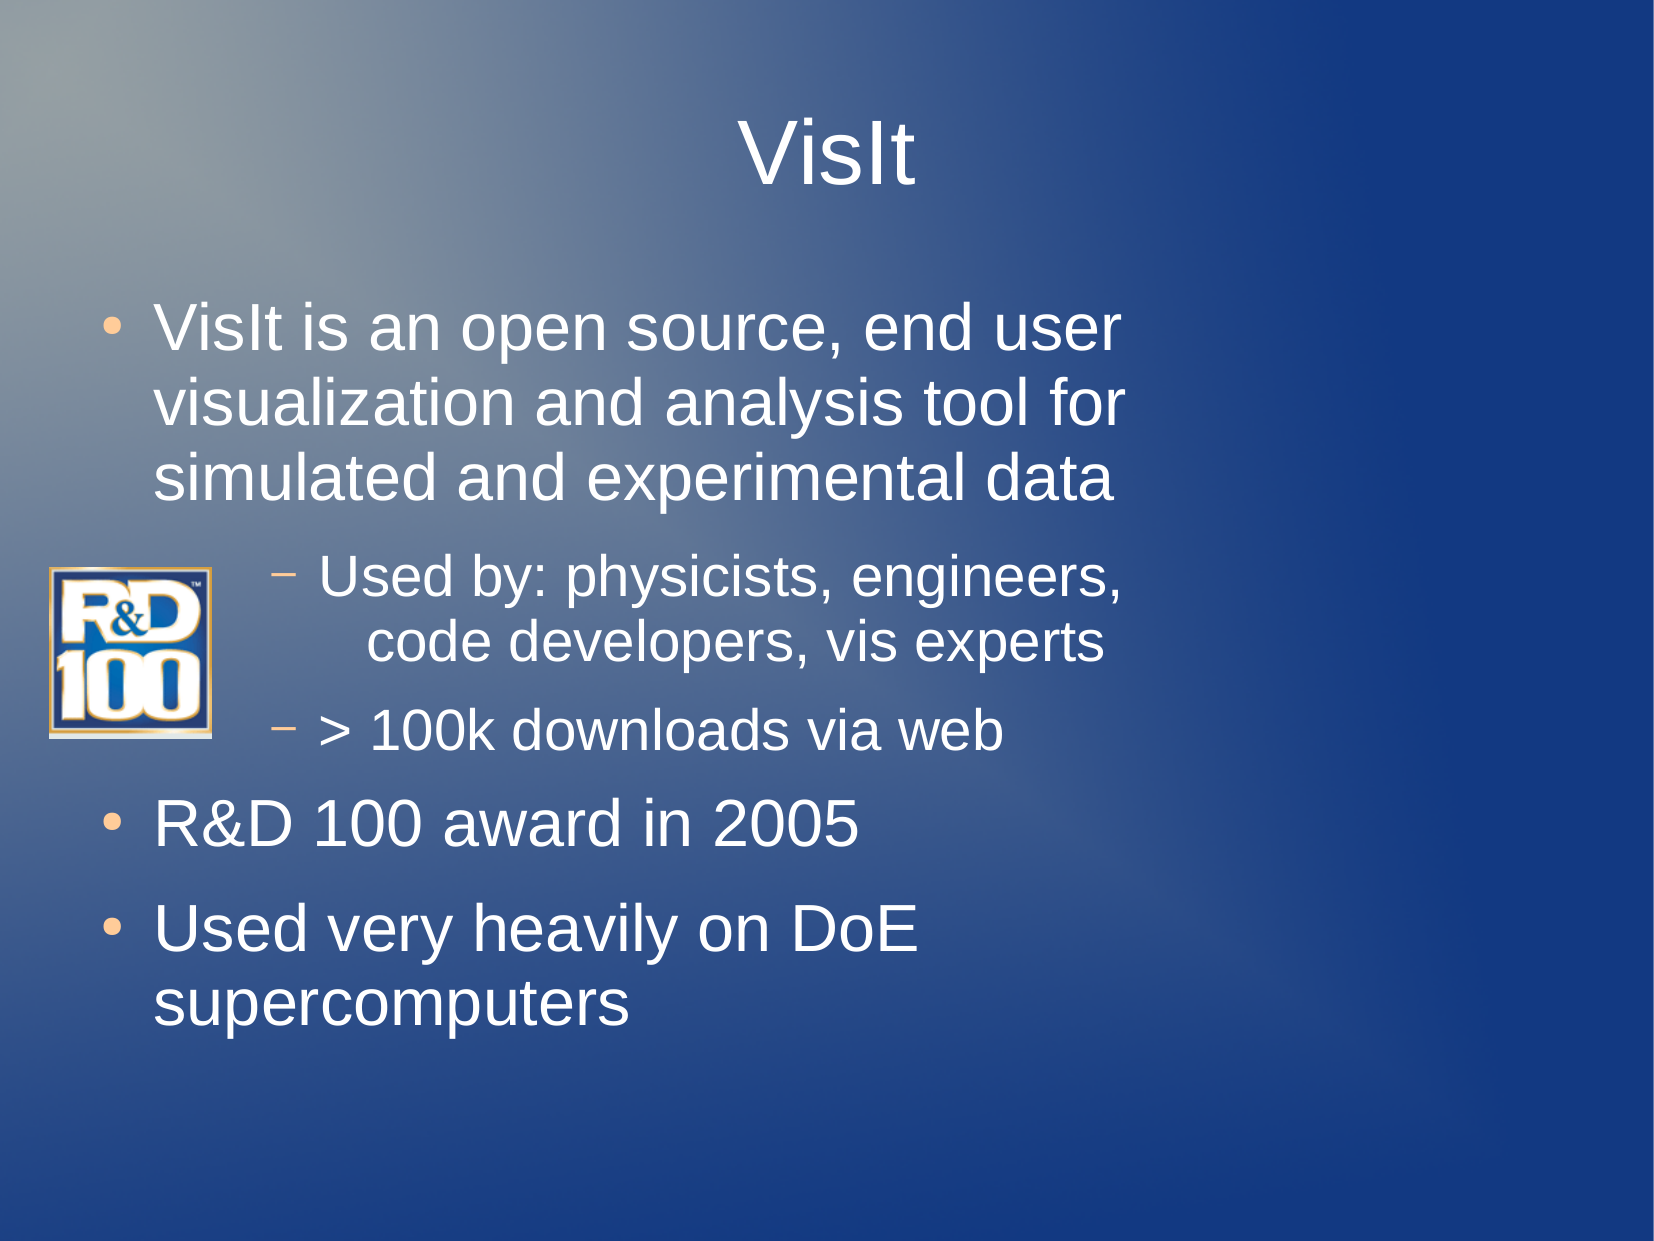

# VisIt
VisIt is an open source, end user visualization and analysis tool for simulated and experimental data
Used by: physicists, engineers, code developers, vis experts
> 100k downloads via web
R&D 100 award in 2005
Used very heavily on DoE supercomputers